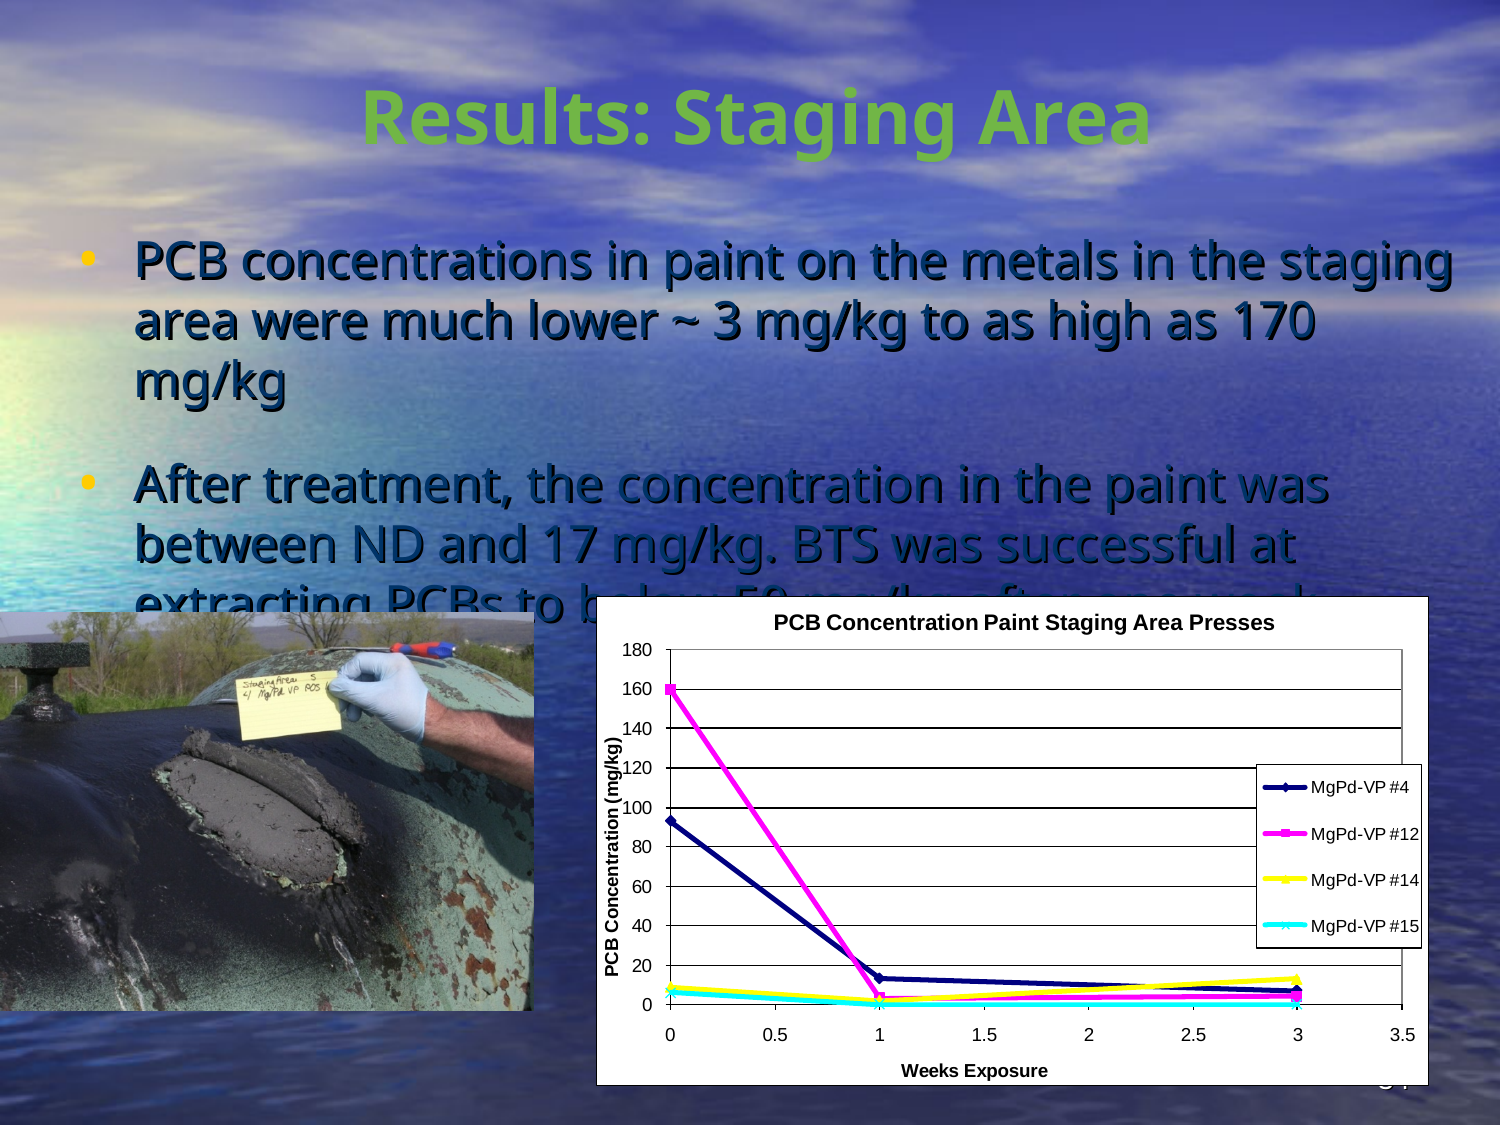

Results: Staging Area
# PCB concentrations in paint on the metals in the staging area were much lower ~ 3 mg/kg to as high as 170 mg/kg
After treatment, the concentration in the paint was between ND and 17 mg/kg. BTS was successful at extracting PCBs to below 50 mg/kg after one week